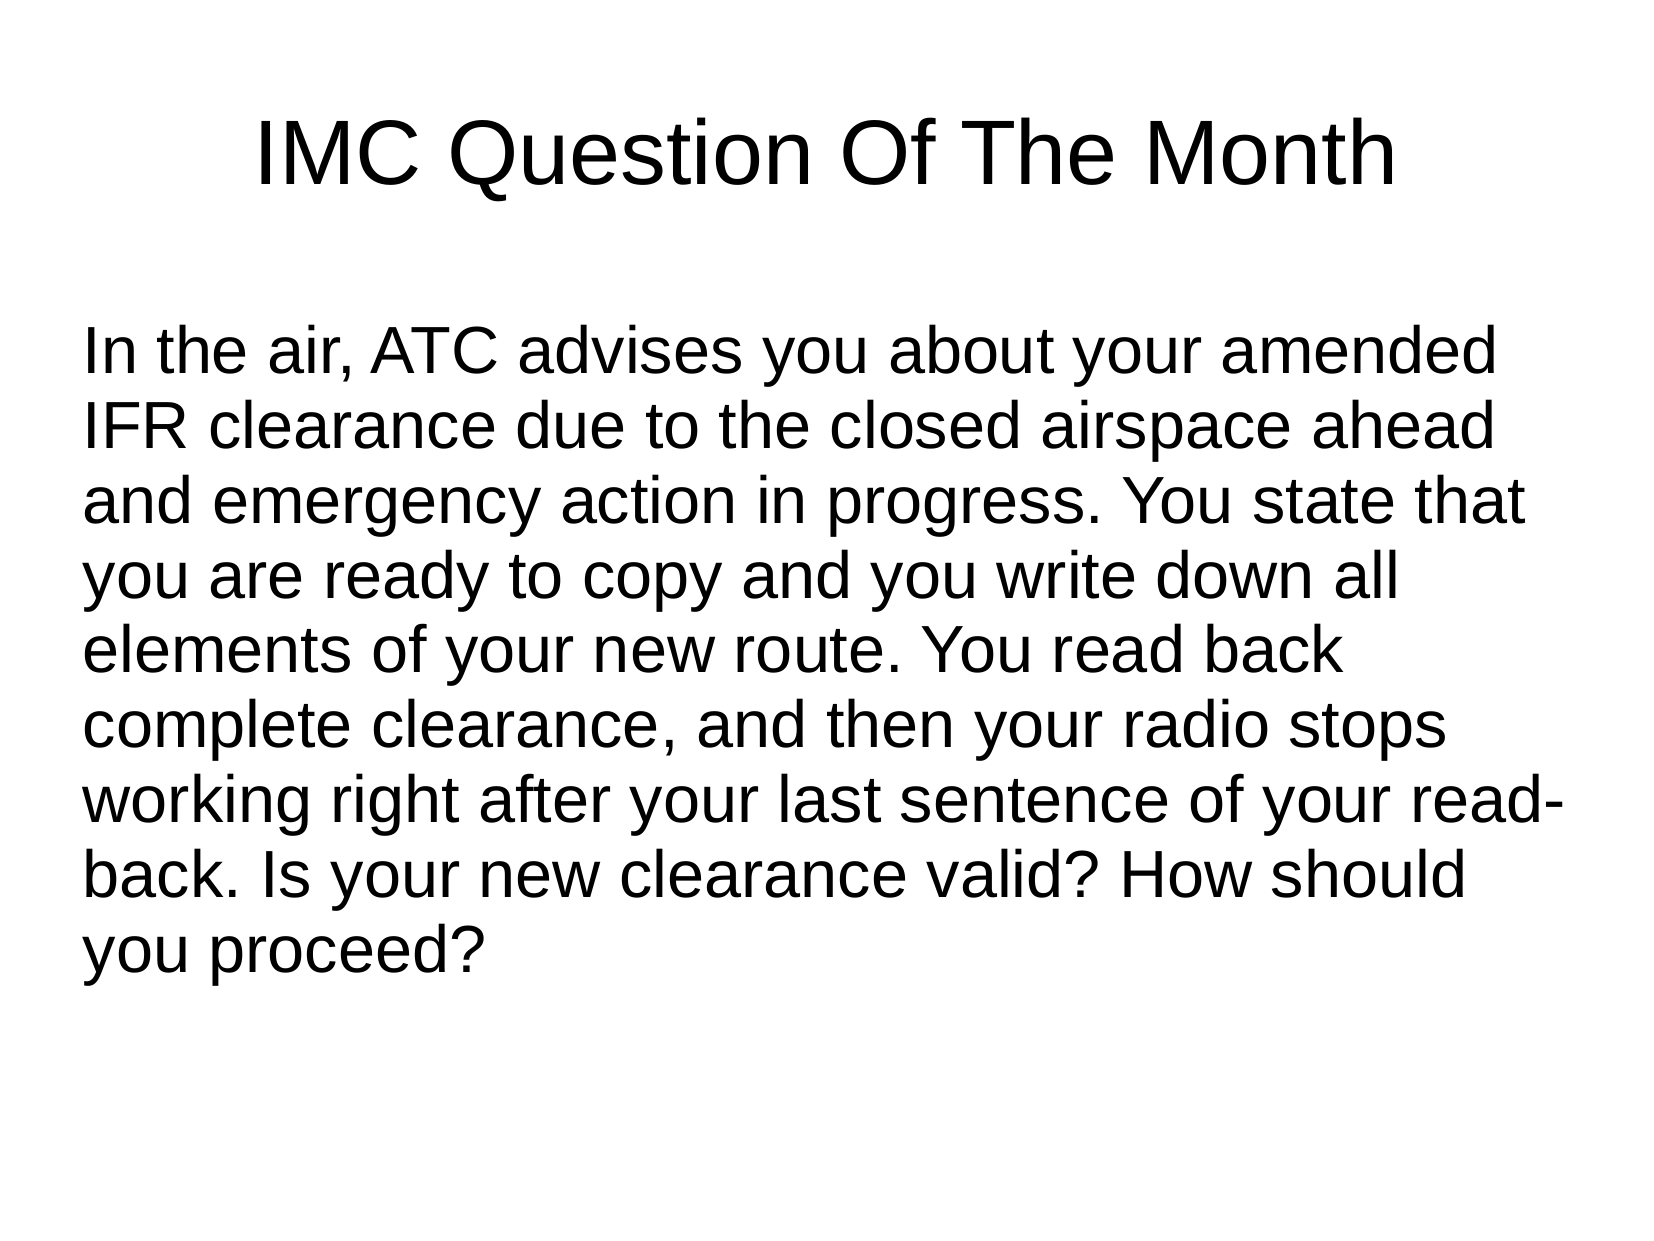

# IMC Question Of The Month
In the air, ATC advises you about your amended IFR clearance due to the closed airspace ahead and emergency action in progress. You state that you are ready to copy and you write down all elements of your new route. You read back complete clearance, and then your radio stops working right after your last sentence of your read-back. Is your new clearance valid? How should you proceed?